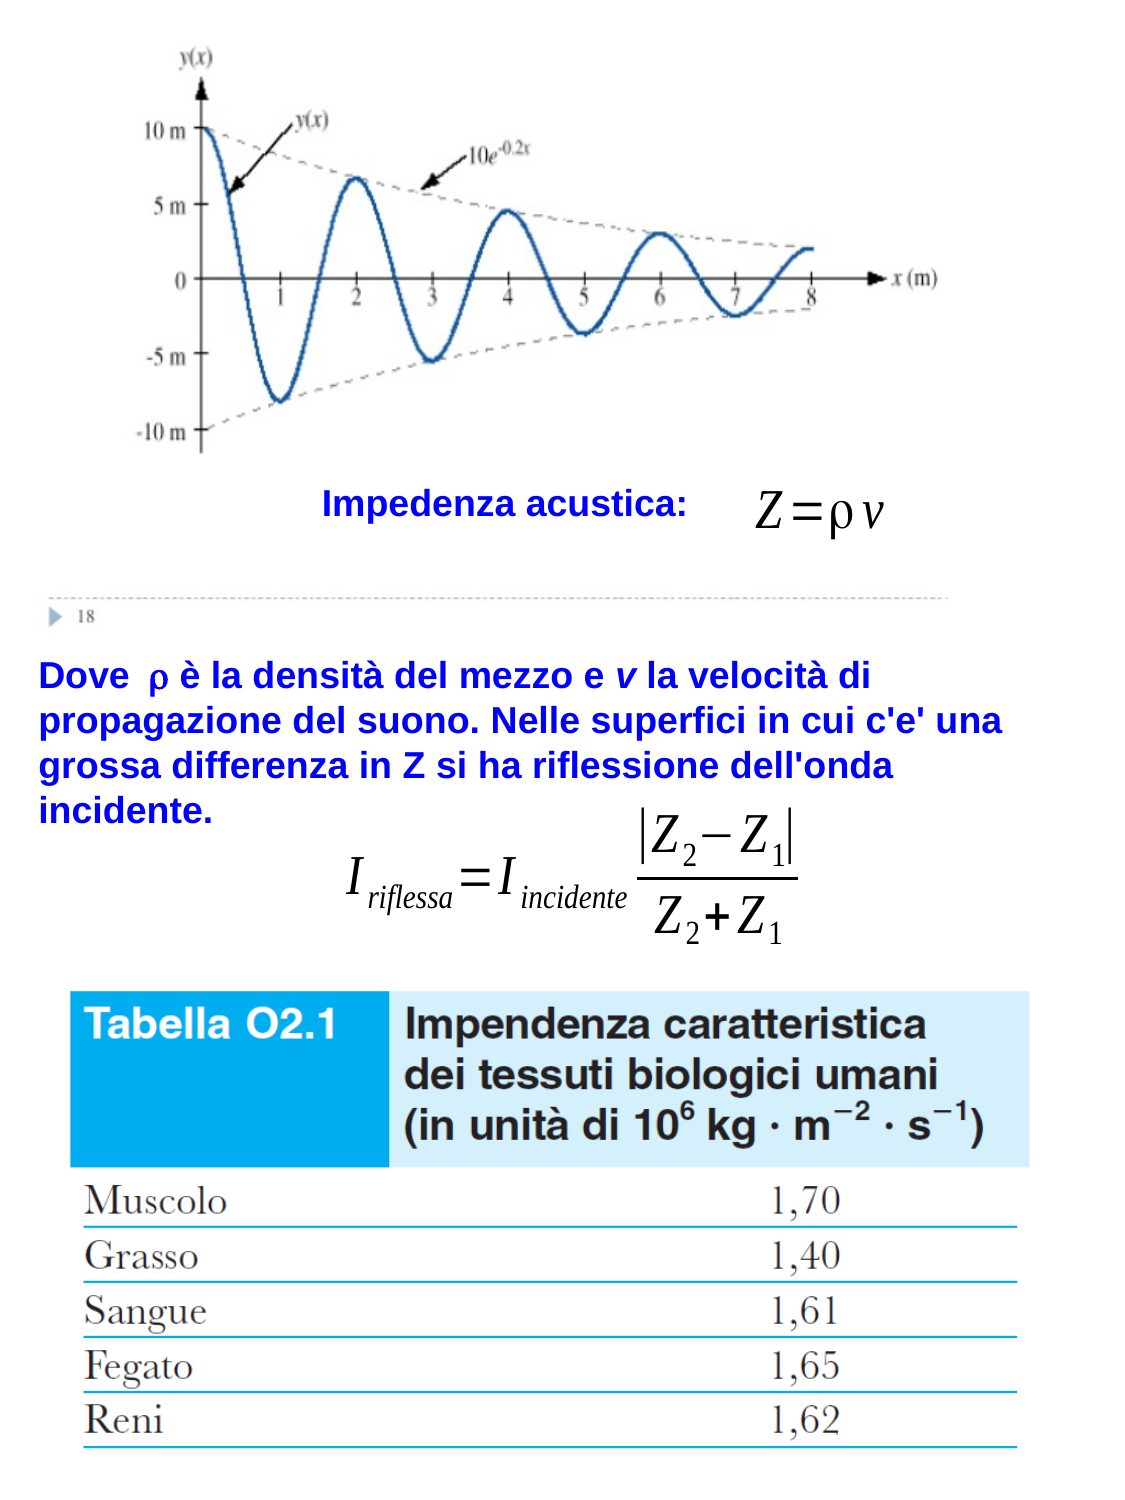

Impedenza acustica:
Dove ρ è la densità del mezzo e v la velocità di propagazione del suono. Nelle superfici in cui c'e' una grossa differenza in Z si ha riflessione dell'onda incidente.
P17 Onde Generalita'
21